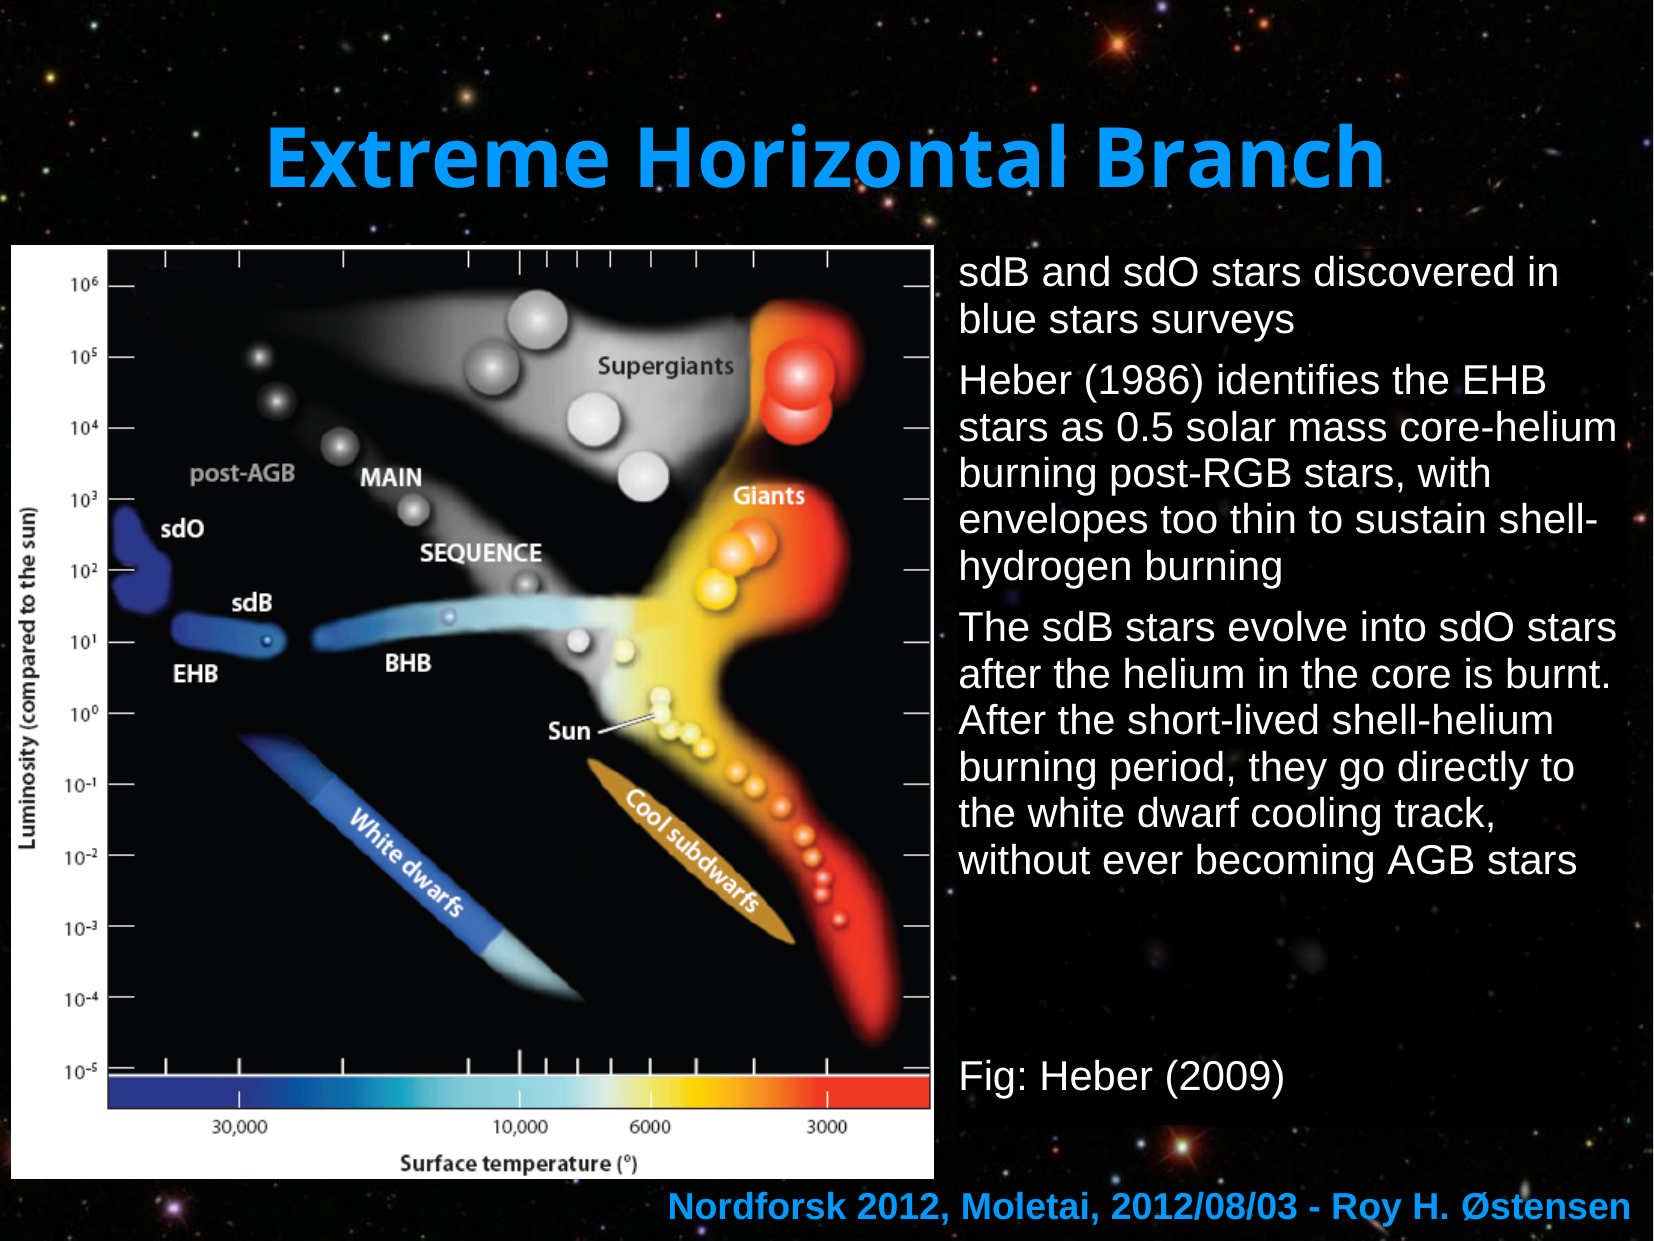

# Extreme Horizontal Branch
sdB and sdO stars discovered in blue stars surveys
Heber (1986) identifies the EHB stars as 0.5 solar mass core-helium burning post-RGB stars, with envelopes too thin to sustain shell-hydrogen burning
The sdB stars evolve into sdO stars after the helium in the core is burnt. After the short-lived shell-helium burning period, they go directly to the white dwarf cooling track, without ever becoming AGB stars
Fig: Heber (2009)
From Greenstein & Sargent (1973)